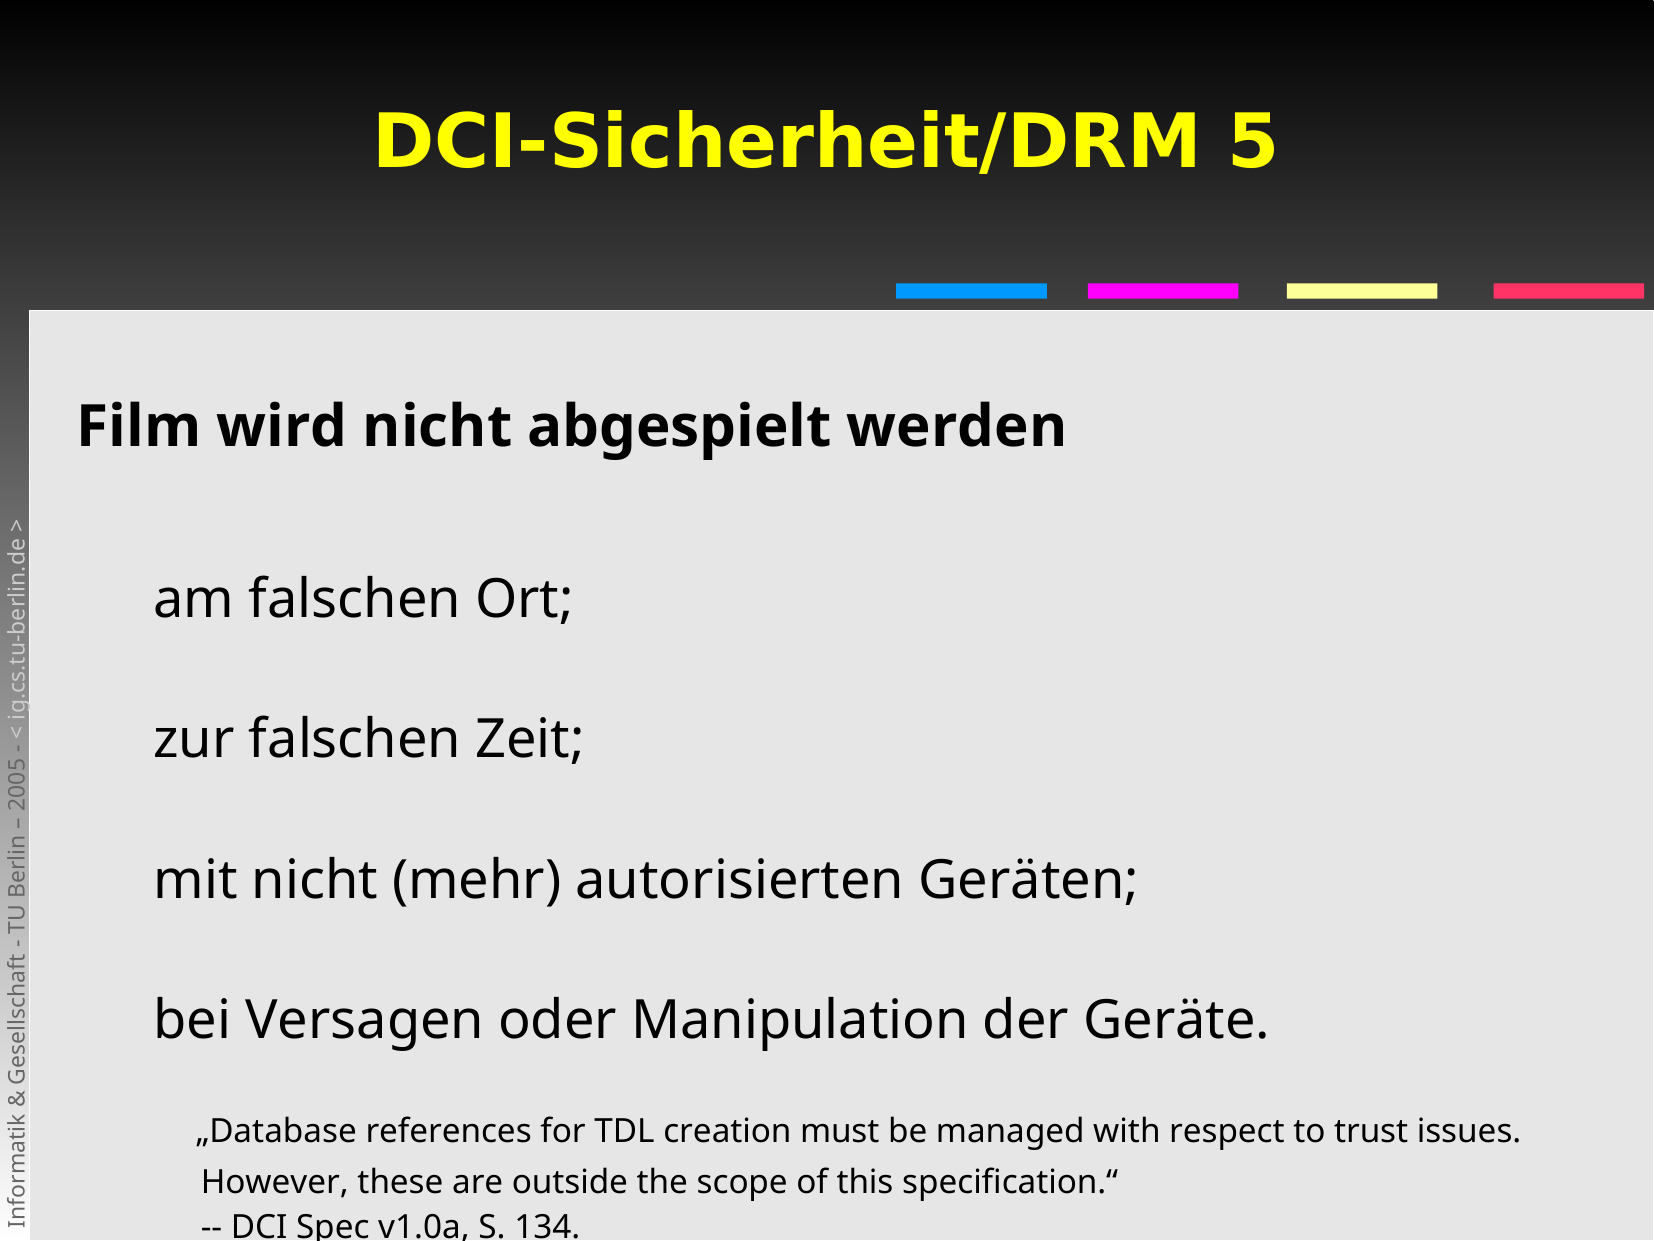

# DCI-Sicherheit/DRM 5
Film wird nicht abgespielt werden
am falschen Ort;
zur falschen Zeit;
mit nicht (mehr) autorisierten Geräten;
bei Versagen oder Manipulation der Geräte.
 „Database references for TDL creation must be managed with respect to trust issues. However, these are outside the scope of this specification.“
-- DCI Spec v1.0a, S. 134.